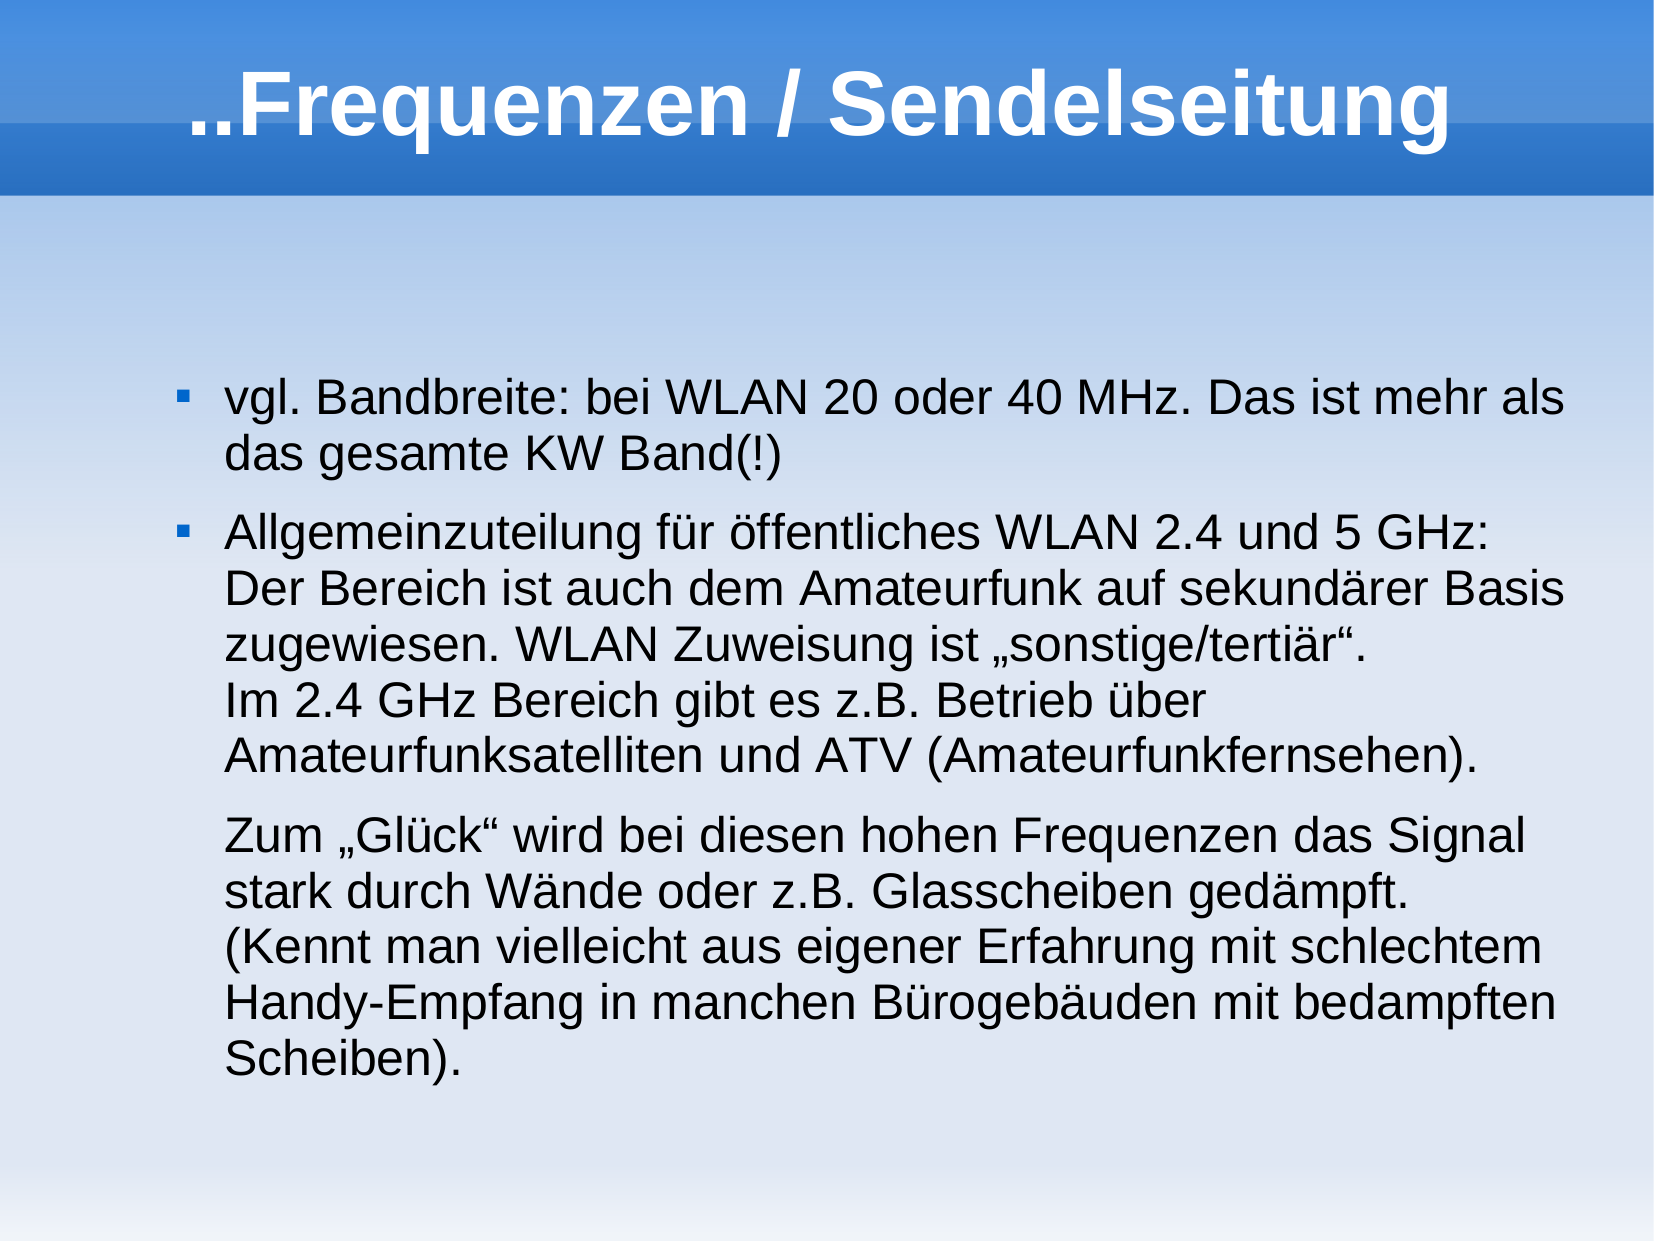

# ..Frequenzen / Sendelseitung
vgl. Bandbreite: bei WLAN 20 oder 40 MHz. Das ist mehr als das gesamte KW Band(!)
Allgemeinzuteilung für öffentliches WLAN 2.4 und 5 GHz:
Der Bereich ist auch dem Amateurfunk auf sekundärer Basis zugewiesen. WLAN Zuweisung ist „sonstige/tertiär“.
Im 2.4 GHz Bereich gibt es z.B. Betrieb über Amateurfunksatelliten und ATV (Amateurfunkfernsehen).
Zum „Glück“ wird bei diesen hohen Frequenzen das Signal stark durch Wände oder z.B. Glasscheiben gedämpft. (Kennt man vielleicht aus eigener Erfahrung mit schlechtem Handy-Empfang in manchen Bürogebäuden mit bedampften Scheiben).